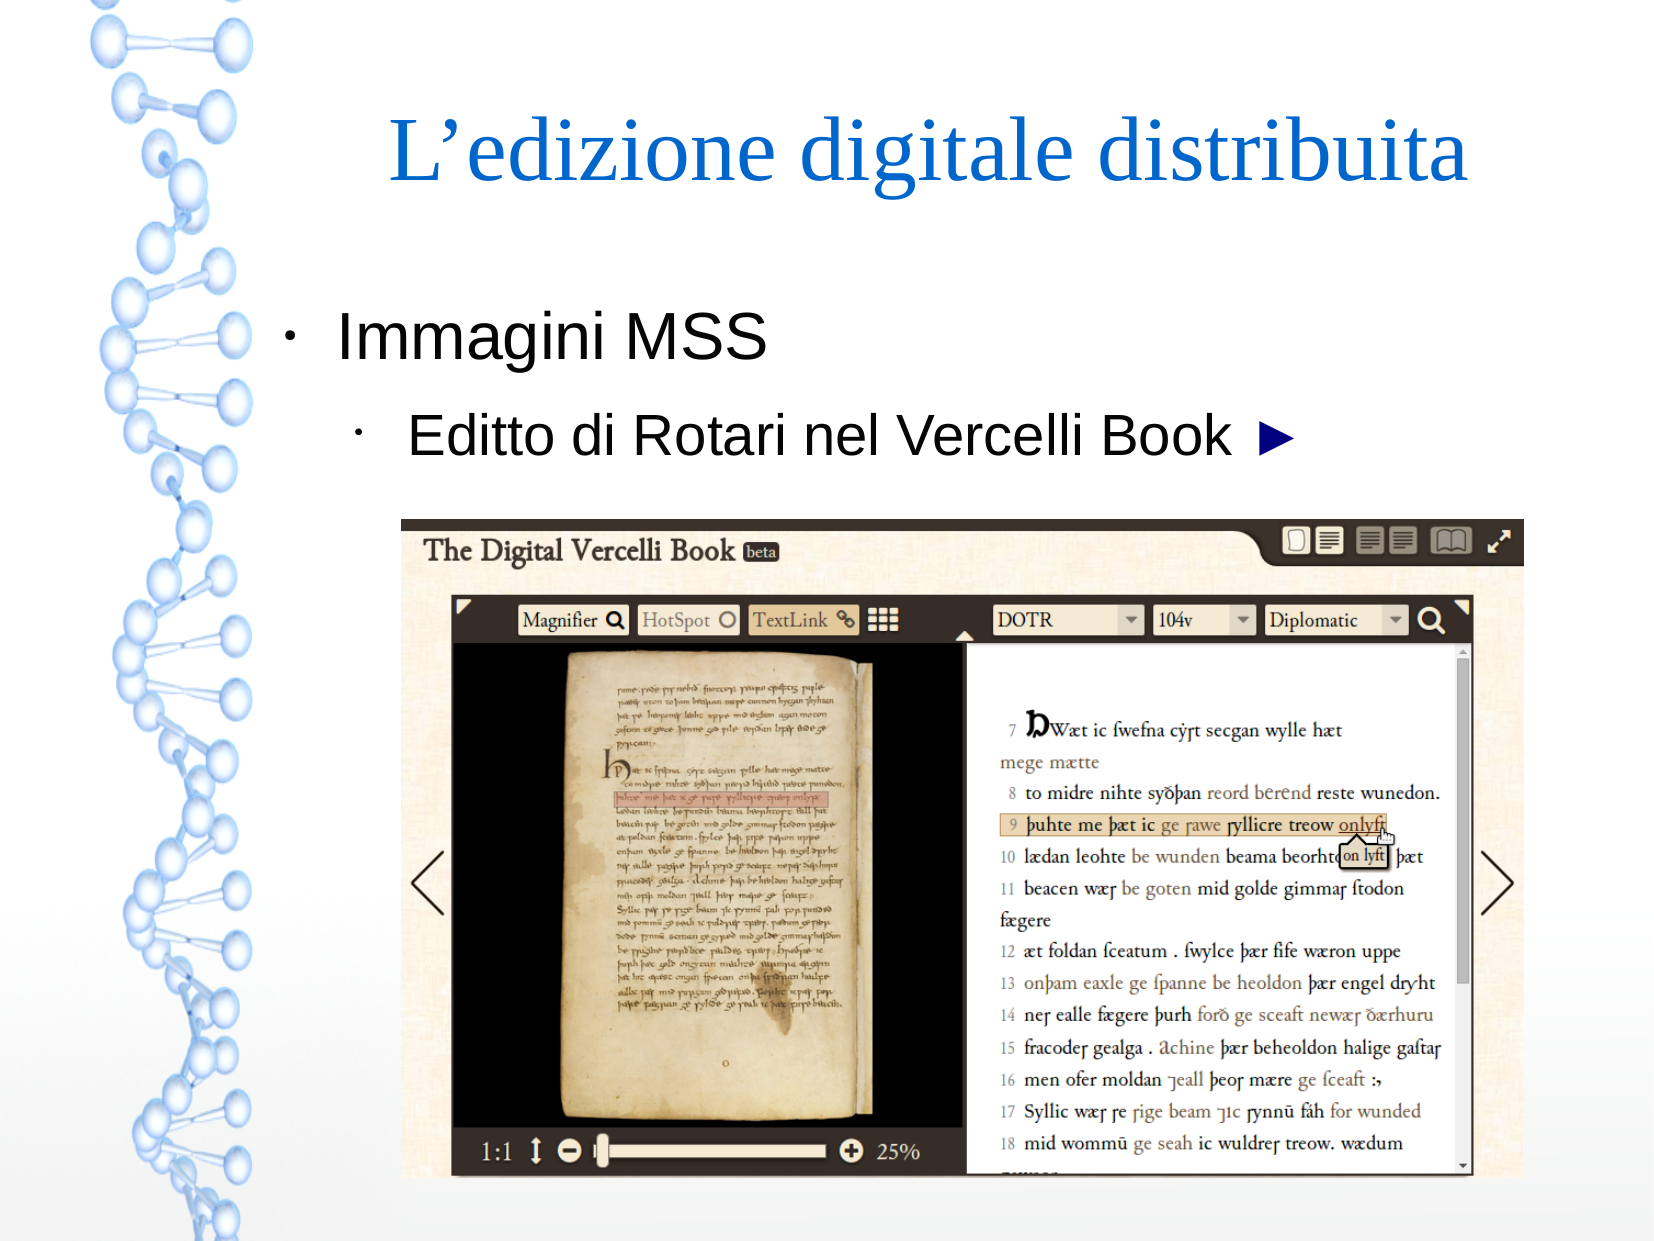

L’edizione digitale distribuita
# Immagini MSS
Editto di Rotari nel Vercelli Book ►